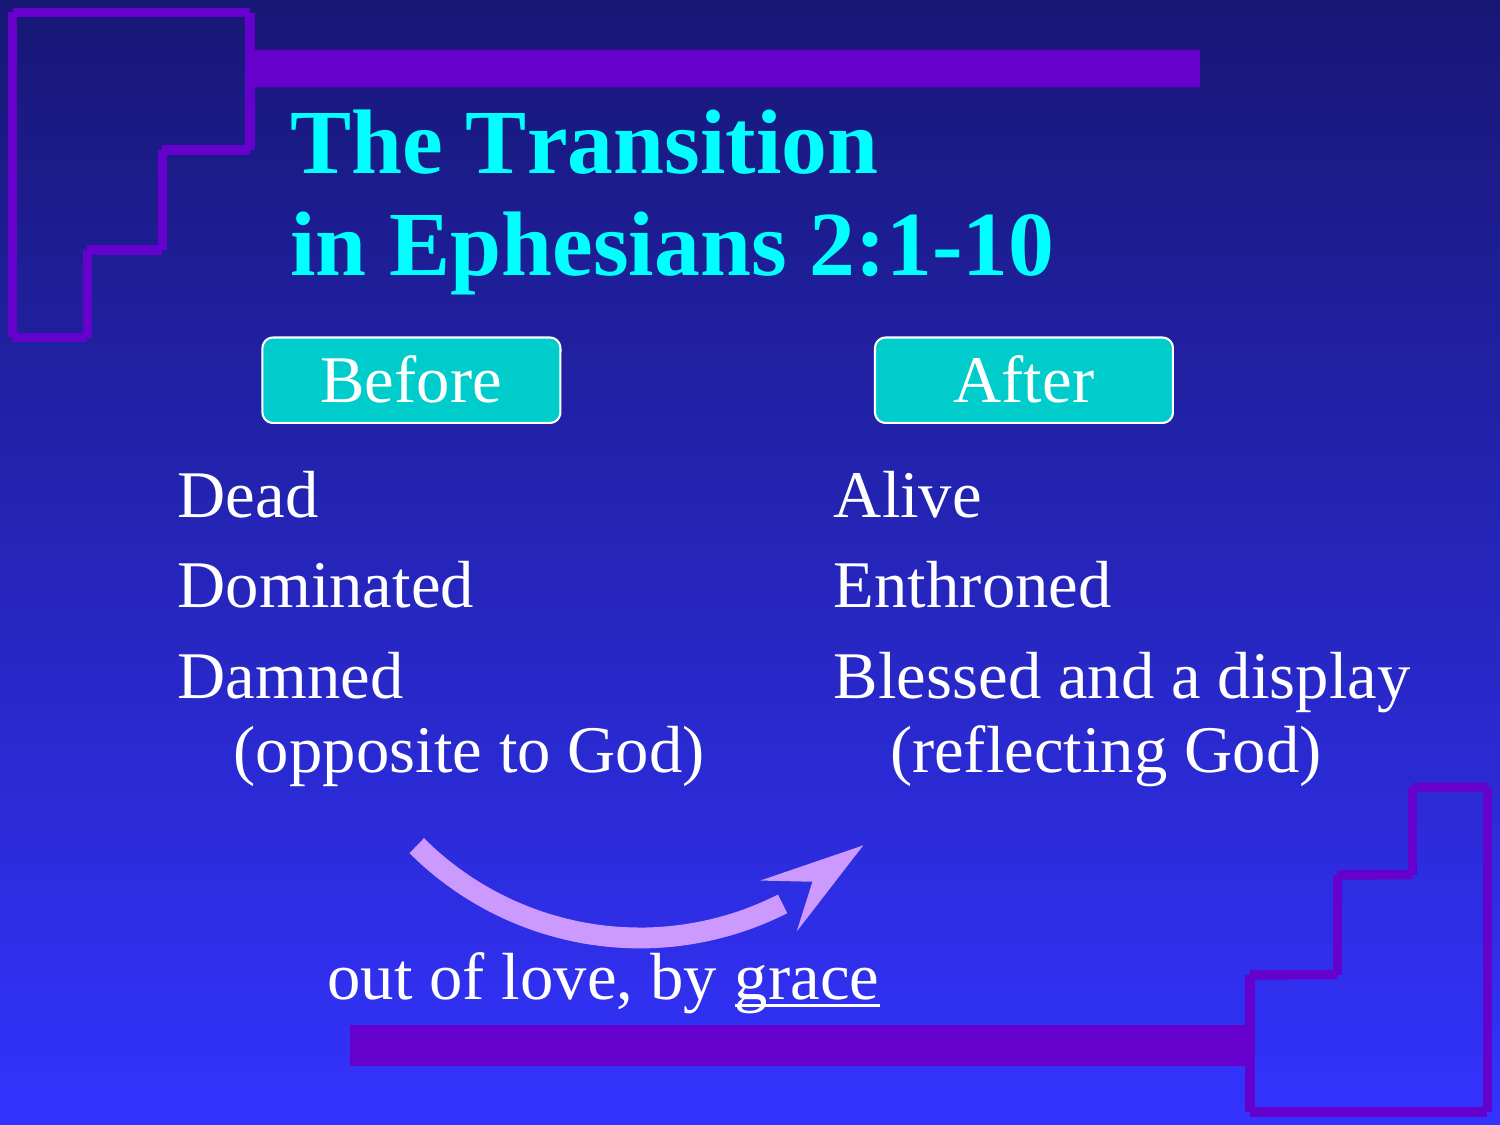

# The Transition in Ephesians 2:1-10
out of love, by grace
Before
After
Dead
Dominated
Damned
(opposite to God)
Alive
Enthroned
Blessed and a display (reflecting God)